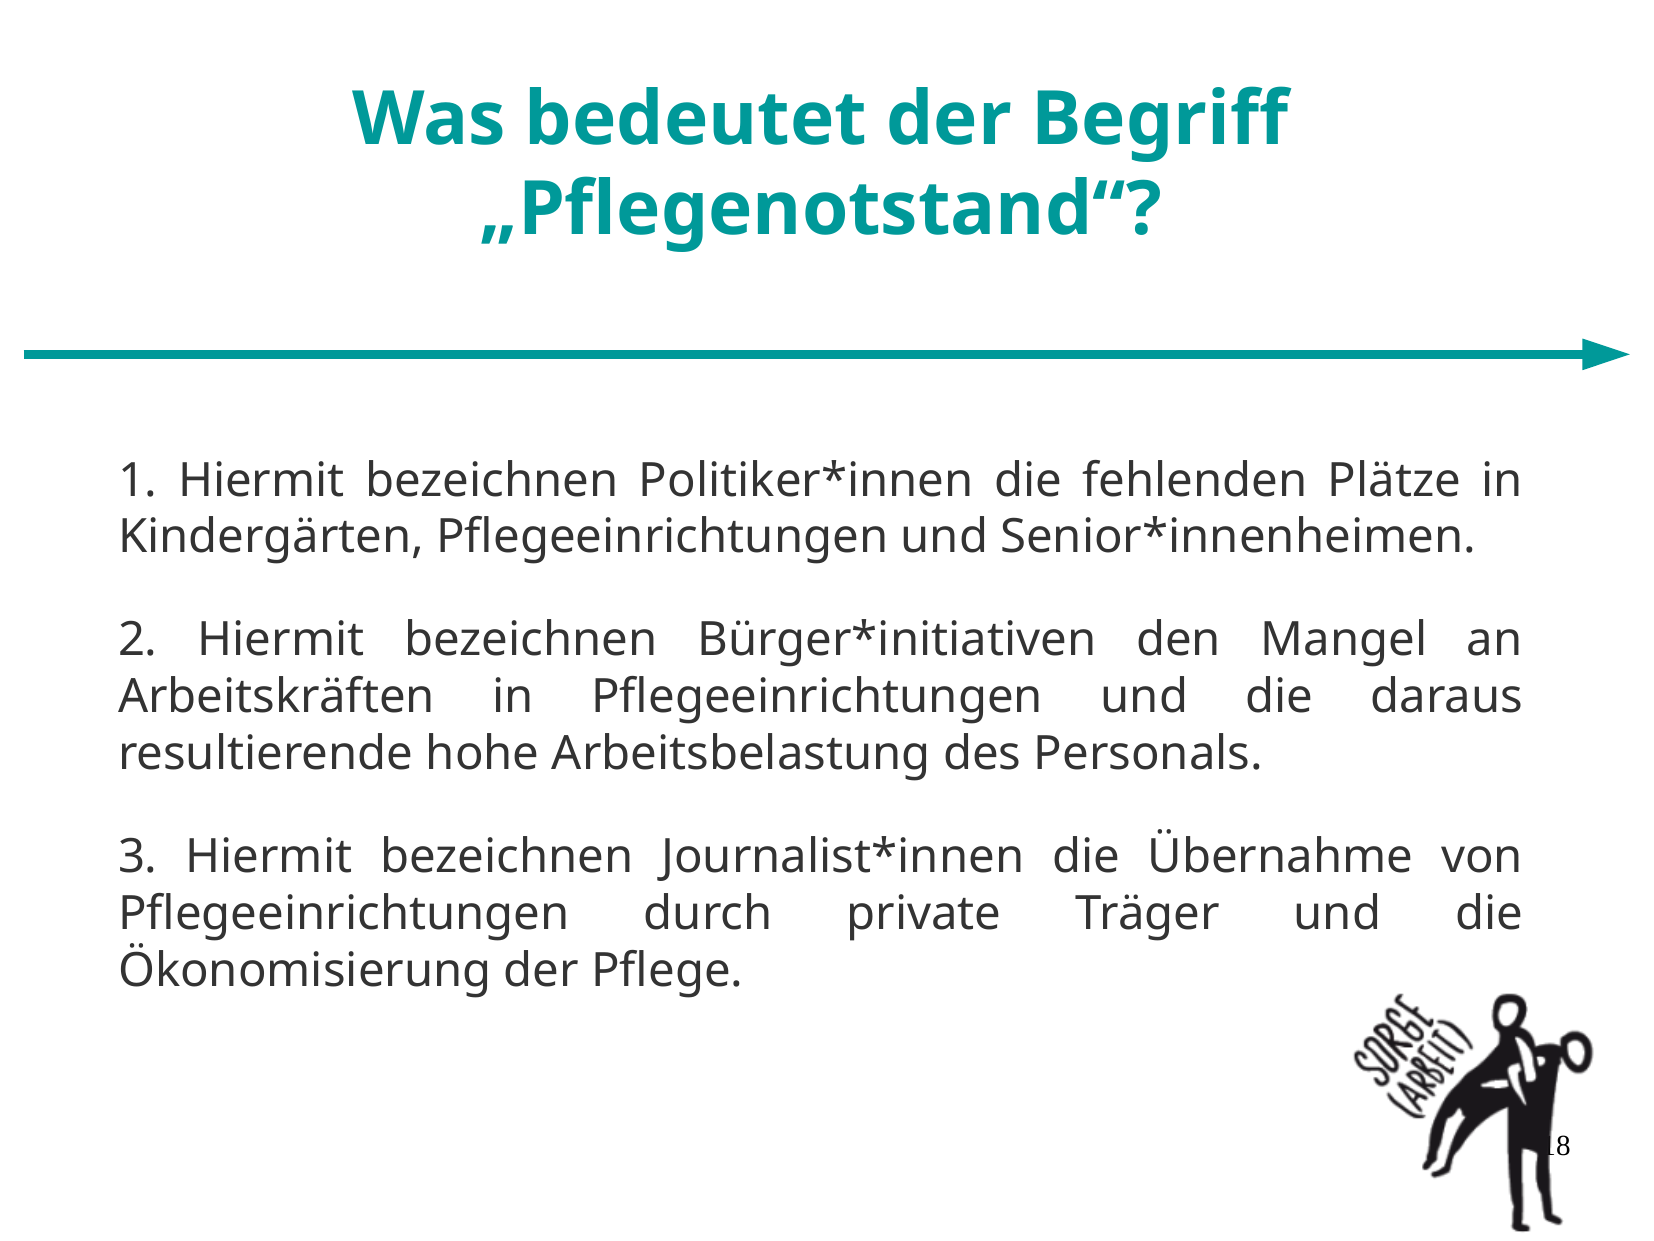

# Was bedeutet der Begriff „Pflegenotstand“?
1. Hiermit bezeichnen Politiker*innen die fehlenden Plätze in Kindergärten, Pflegeeinrichtungen und Senior*innenheimen.
2. Hiermit bezeichnen Bürger*initiativen den Mangel an Arbeitskräften in Pflegeeinrichtungen und die daraus resultierende hohe Arbeitsbelastung des Personals.
3. Hiermit bezeichnen Journalist*innen die Übernahme von Pflegeeinrichtungen durch private Träger und die Ökonomisierung der Pflege.
18